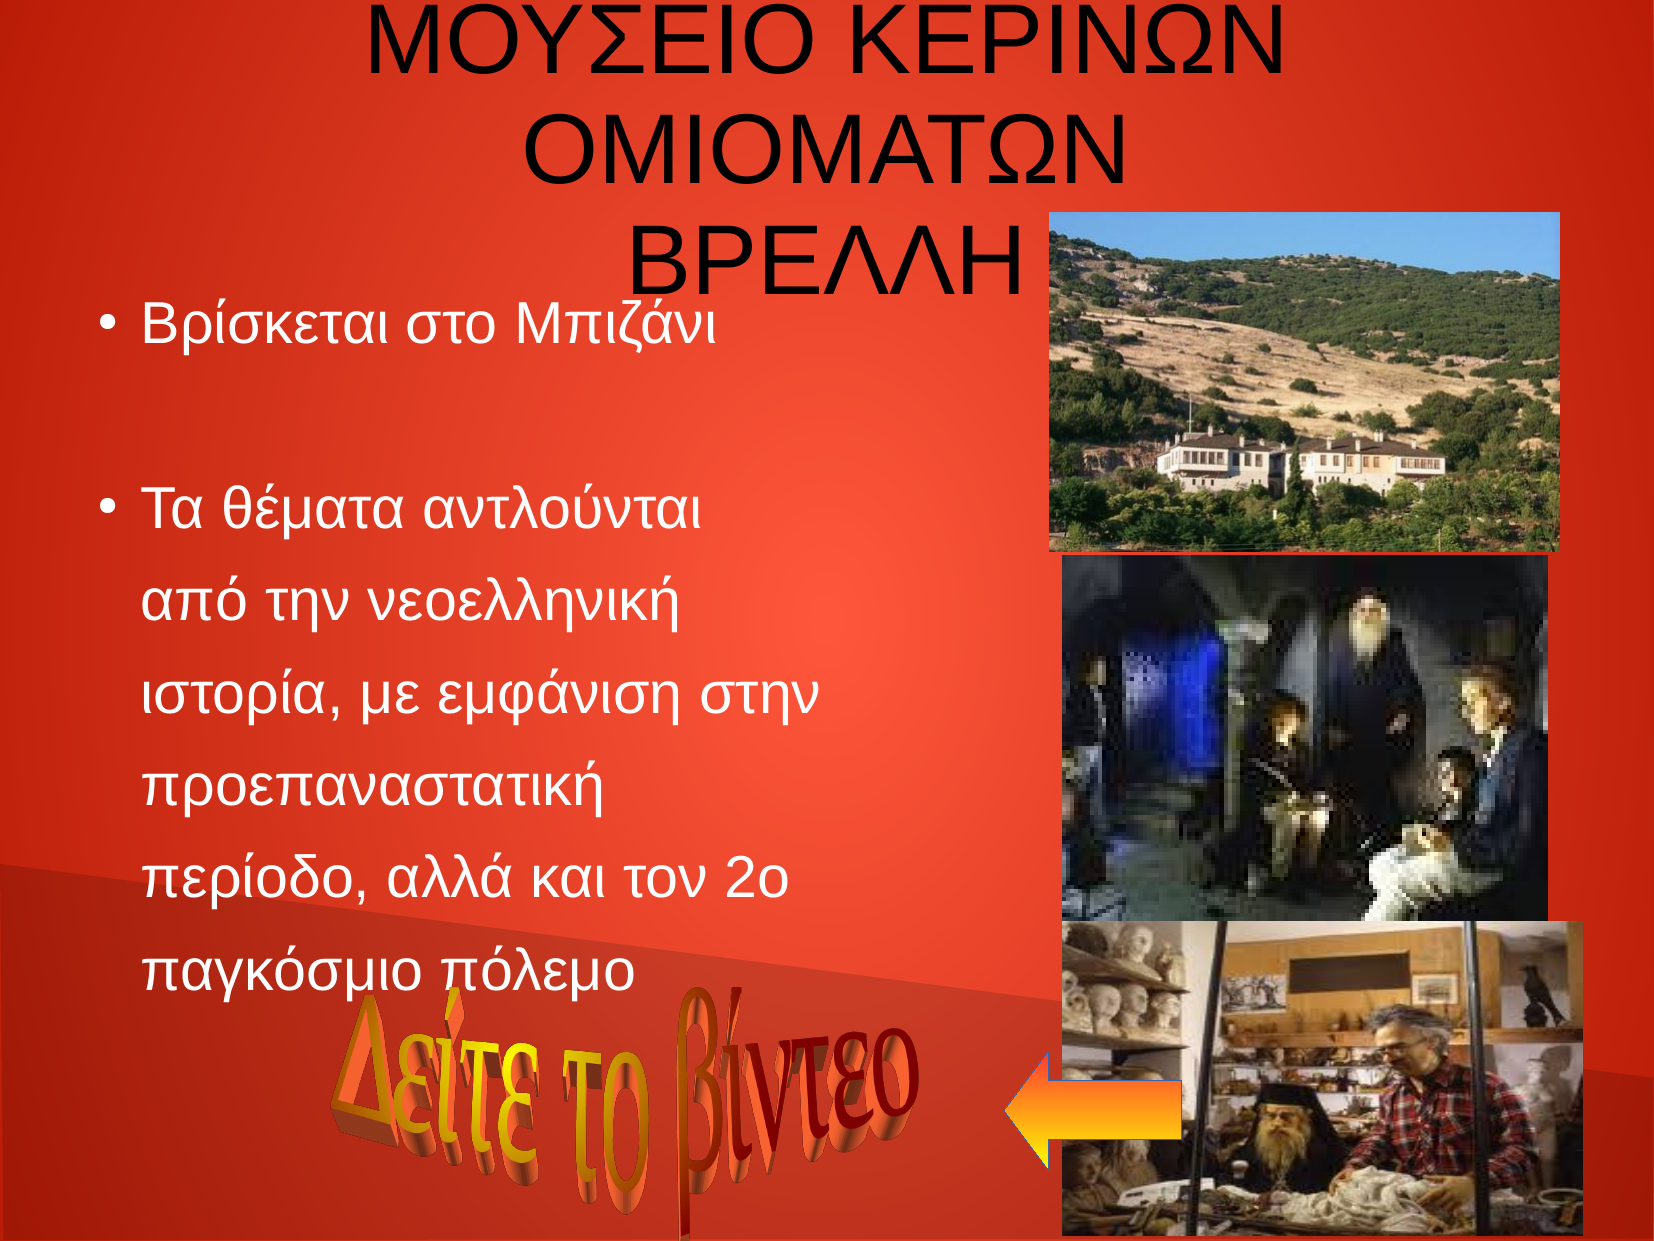

# ΜΟΥΣΕΙΟ ΚΕΡΙΝΩΝ ΟΜΙΟΜΑΤΩΝ ΒΡΕΛΛΗ
Βρίσκεται στο Μπιζάνι
Τα θέματα αντλούνται
από την νεοελληνική
ιστορία, με εμφάνιση στην
προεπαναστατική
περίοδο, αλλά και τον 2ο
παγκόσμιο πόλεμο
Δείτε το βίντεο